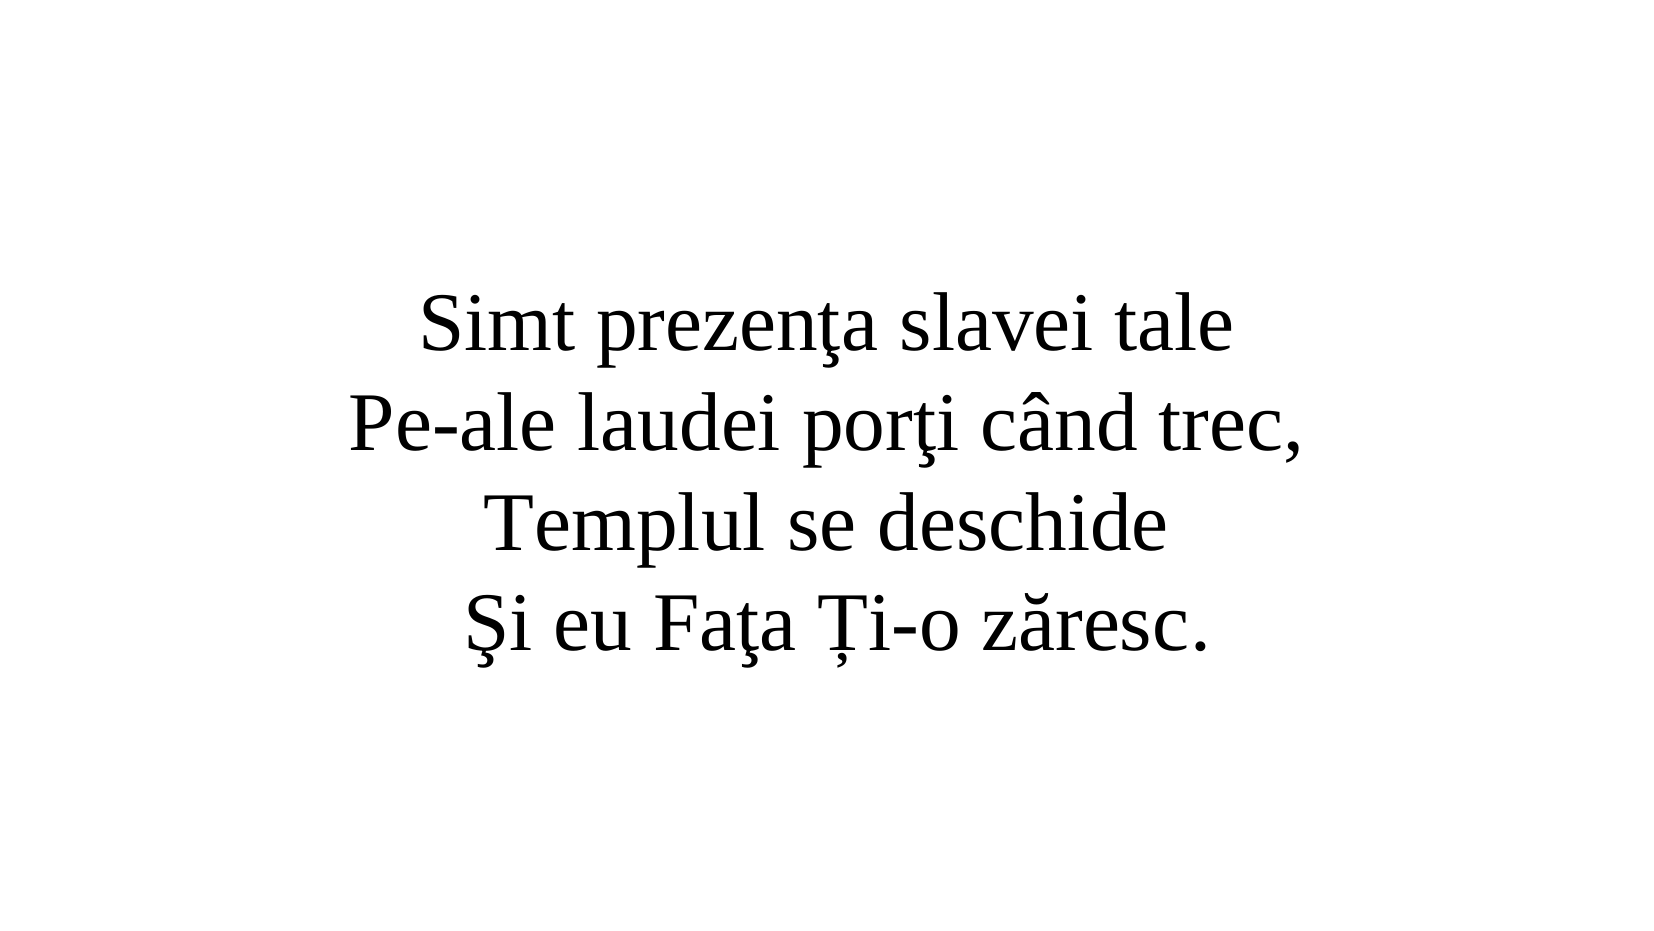

# Simt prezenţa slavei tale
Pe-ale laudei porţi când trec,
Templul se deschide
 Şi eu Faţa Ți-o zăresc.